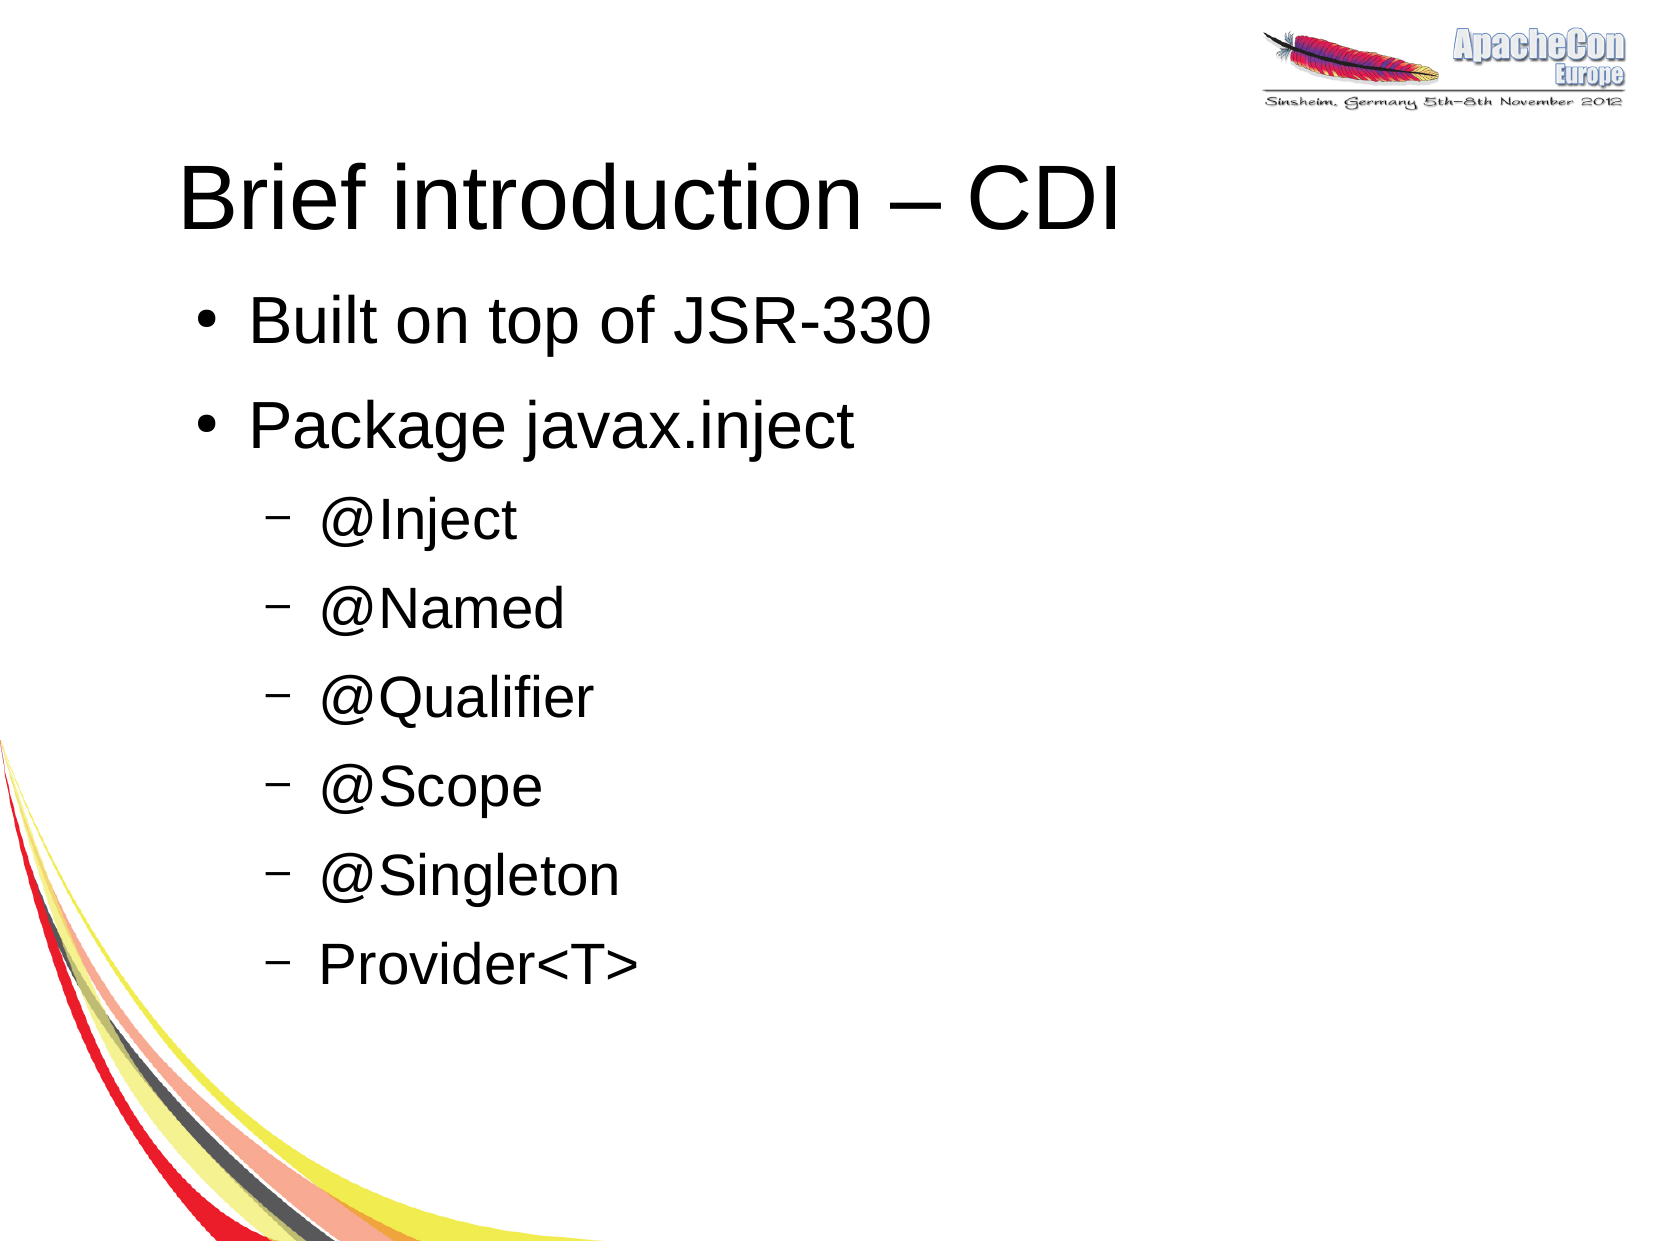

# Brief introduction – CDI
Built on top of JSR-330
Package javax.inject
@Inject
@Named
@Qualifier
@Scope
@Singleton
Provider<T>